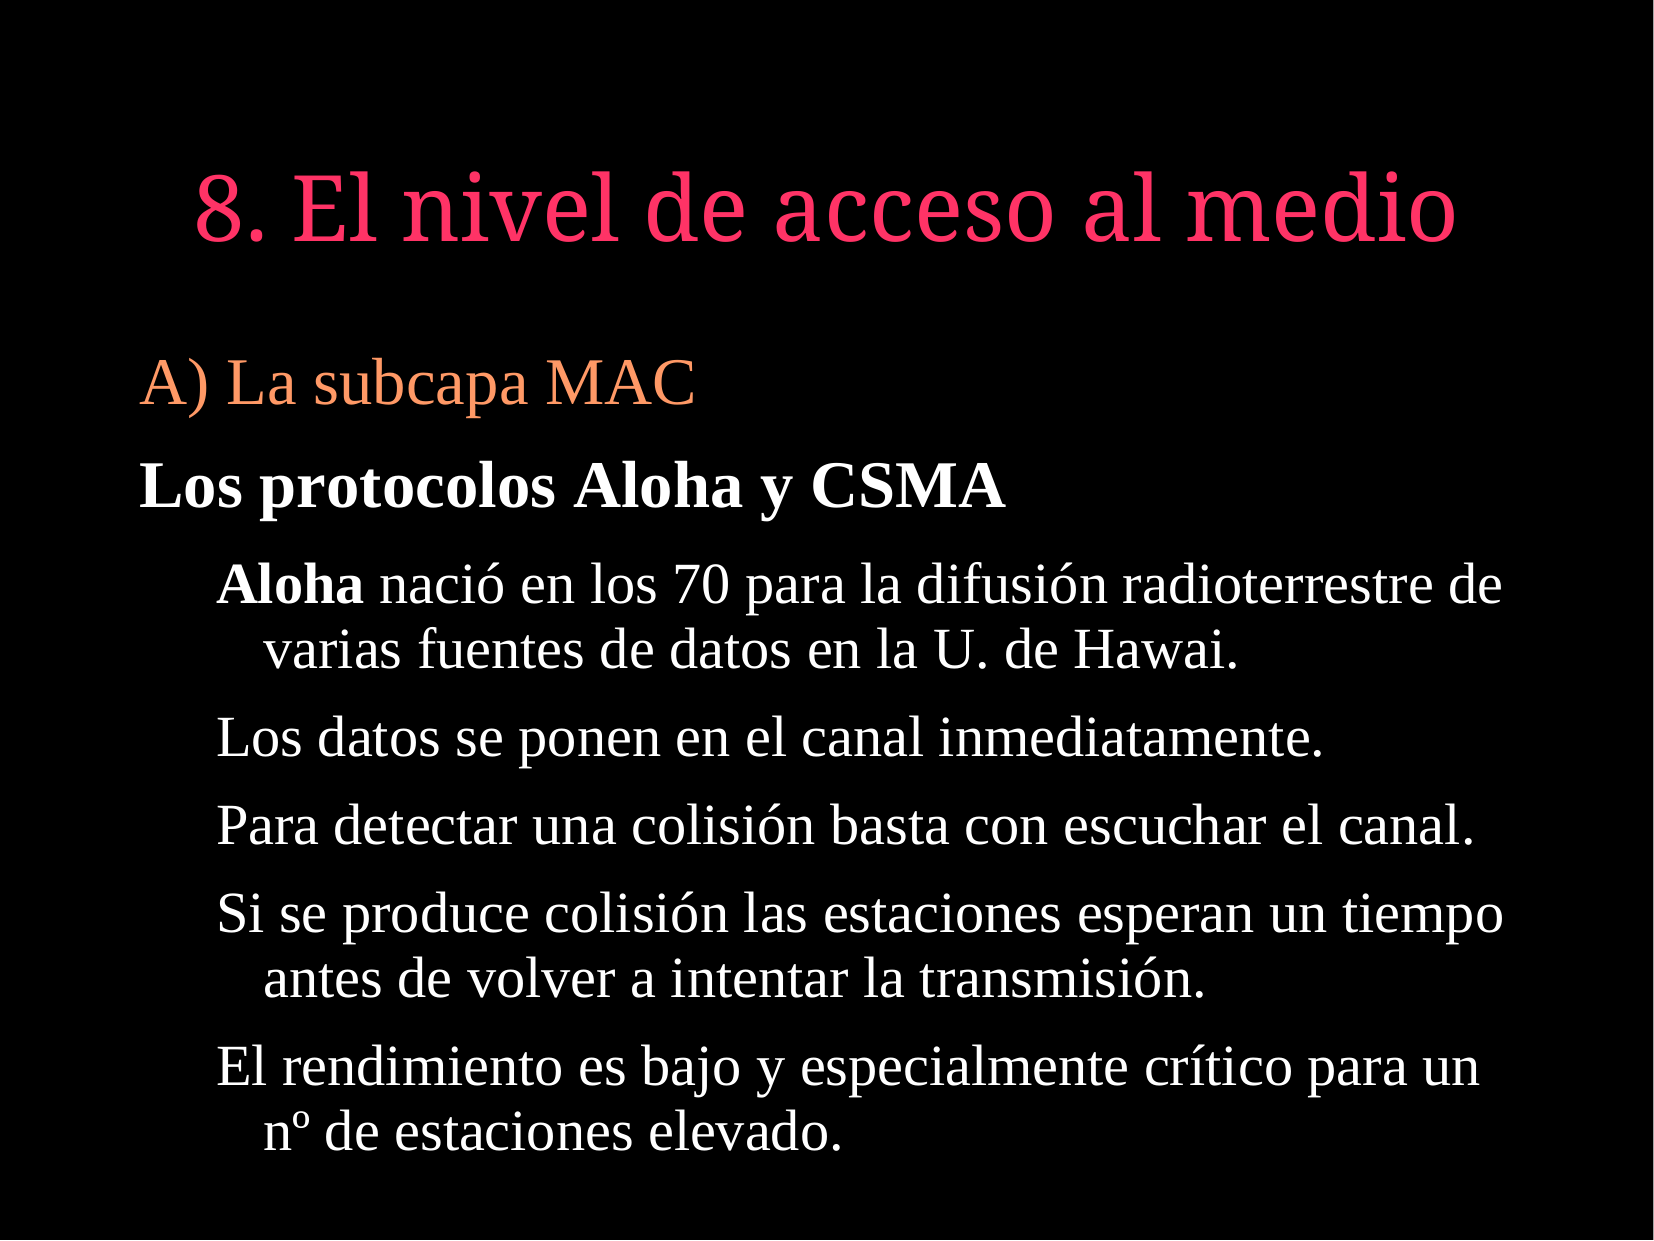

# 8. El nivel de acceso al medio
A) La subcapa MAC
Los protocolos Aloha y CSMA
Aloha nació en los 70 para la difusión radioterrestre de varias fuentes de datos en la U. de Hawai.
Los datos se ponen en el canal inmediatamente.
Para detectar una colisión basta con escuchar el canal.
Si se produce colisión las estaciones esperan un tiempo antes de volver a intentar la transmisión.
El rendimiento es bajo y especialmente crítico para un nº de estaciones elevado.